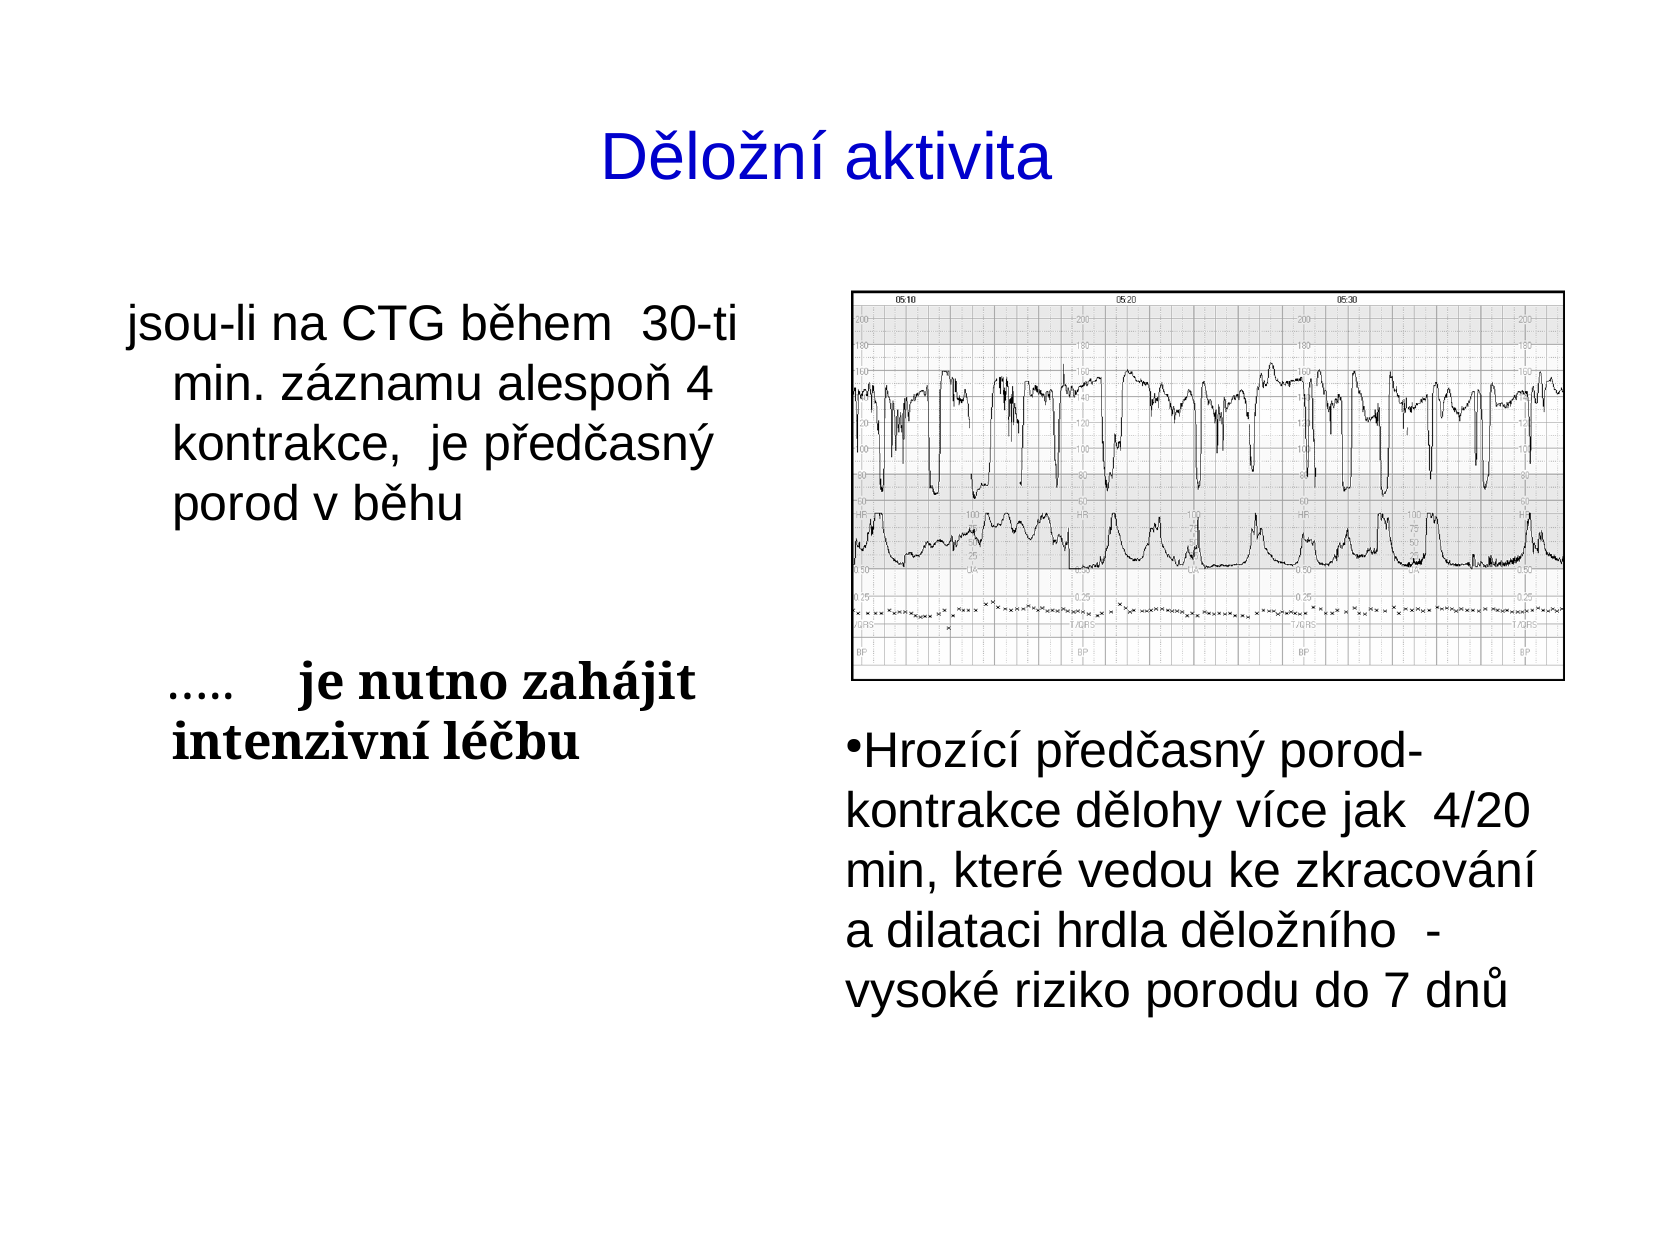

# Děložní aktivita
jsou-li na CTG během 30-ti min. záznamu alespoň 4 kontrakce, je předčasný porod v běhu
 ….. je nutno zahájit intenzivní léčbu
Hrozící předčasný porod- kontrakce dělohy více jak 4/20 min, které vedou ke zkracování a dilataci hrdla děložního - vysoké riziko porodu do 7 dnů